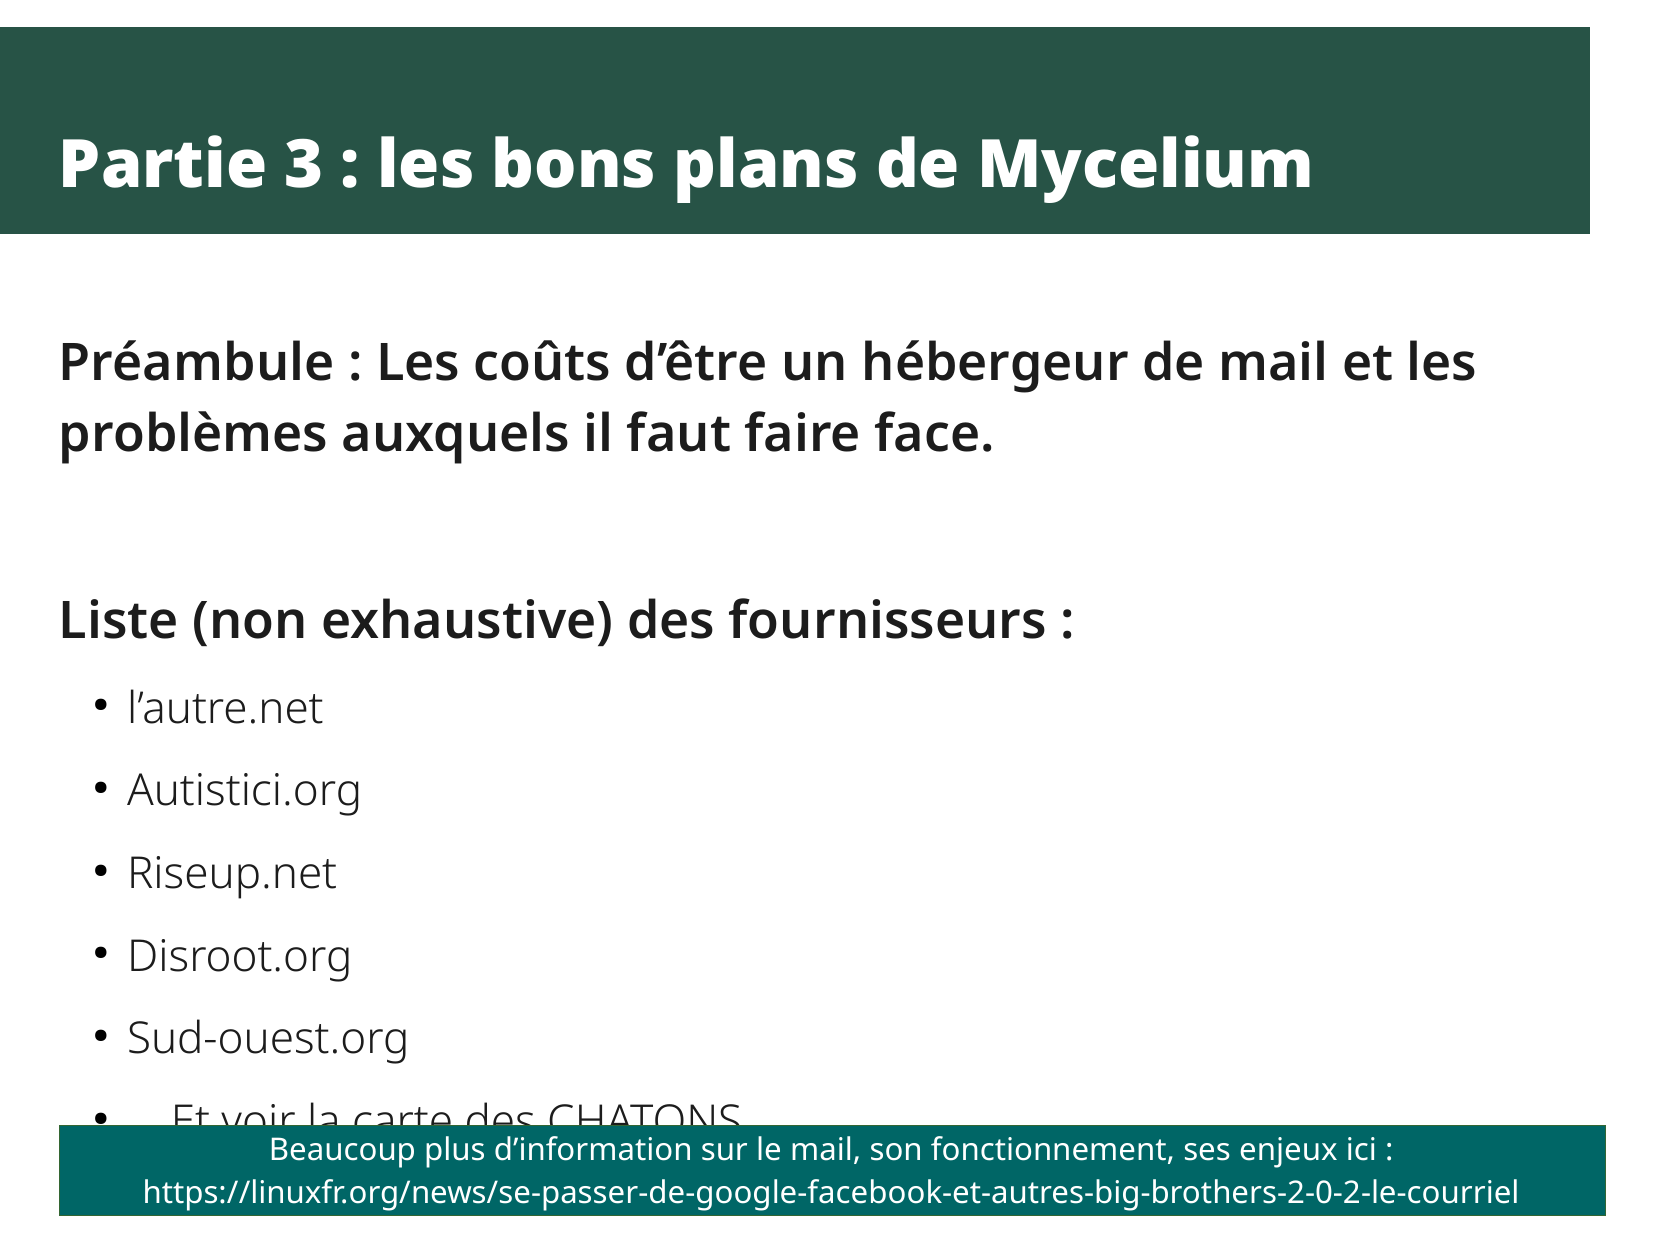

# Partie 3 : les bons plans de Mycelium
Préambule : Les coûts d’être un hébergeur de mail et les problèmes auxquels il faut faire face.
Liste (non exhaustive) des fournisseurs :
l’autre.net
Autistici.org
Riseup.net
Disroot.org
Sud-ouest.org
… Et voir la carte des CHATONS
Beaucoup plus d’information sur le mail, son fonctionnement, ses enjeux ici :
https://linuxfr.org/news/se-passer-de-google-facebook-et-autres-big-brothers-2-0-2-le-courriel